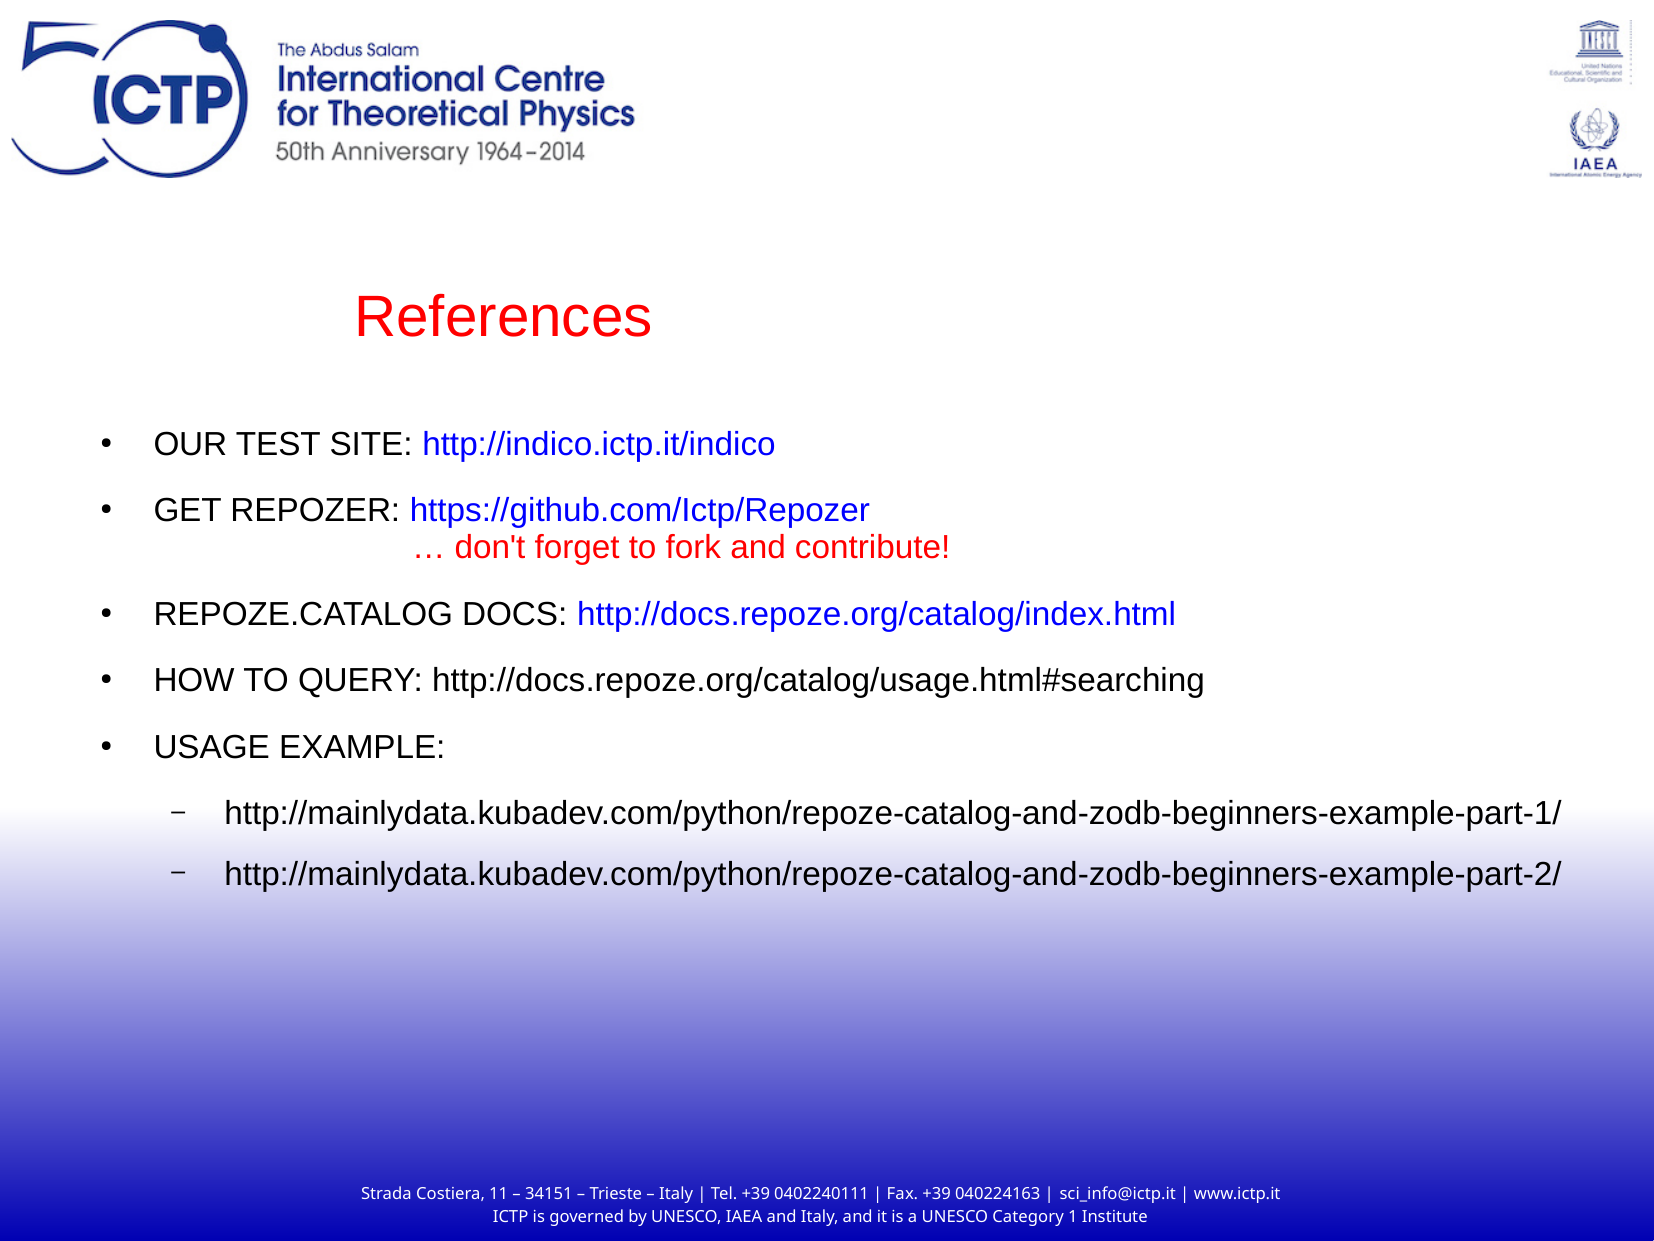

# References
OUR TEST SITE: http://indico.ictp.it/indico
GET REPOZER: https://github.com/Ictp/Repozer
			 … don't forget to fork and contribute!
REPOZE.CATALOG DOCS: http://docs.repoze.org/catalog/index.html
HOW TO QUERY: http://docs.repoze.org/catalog/usage.html#searching
USAGE EXAMPLE:
http://mainlydata.kubadev.com/python/repoze-catalog-and-zodb-beginners-example-part-1/
http://mainlydata.kubadev.com/python/repoze-catalog-and-zodb-beginners-example-part-2/